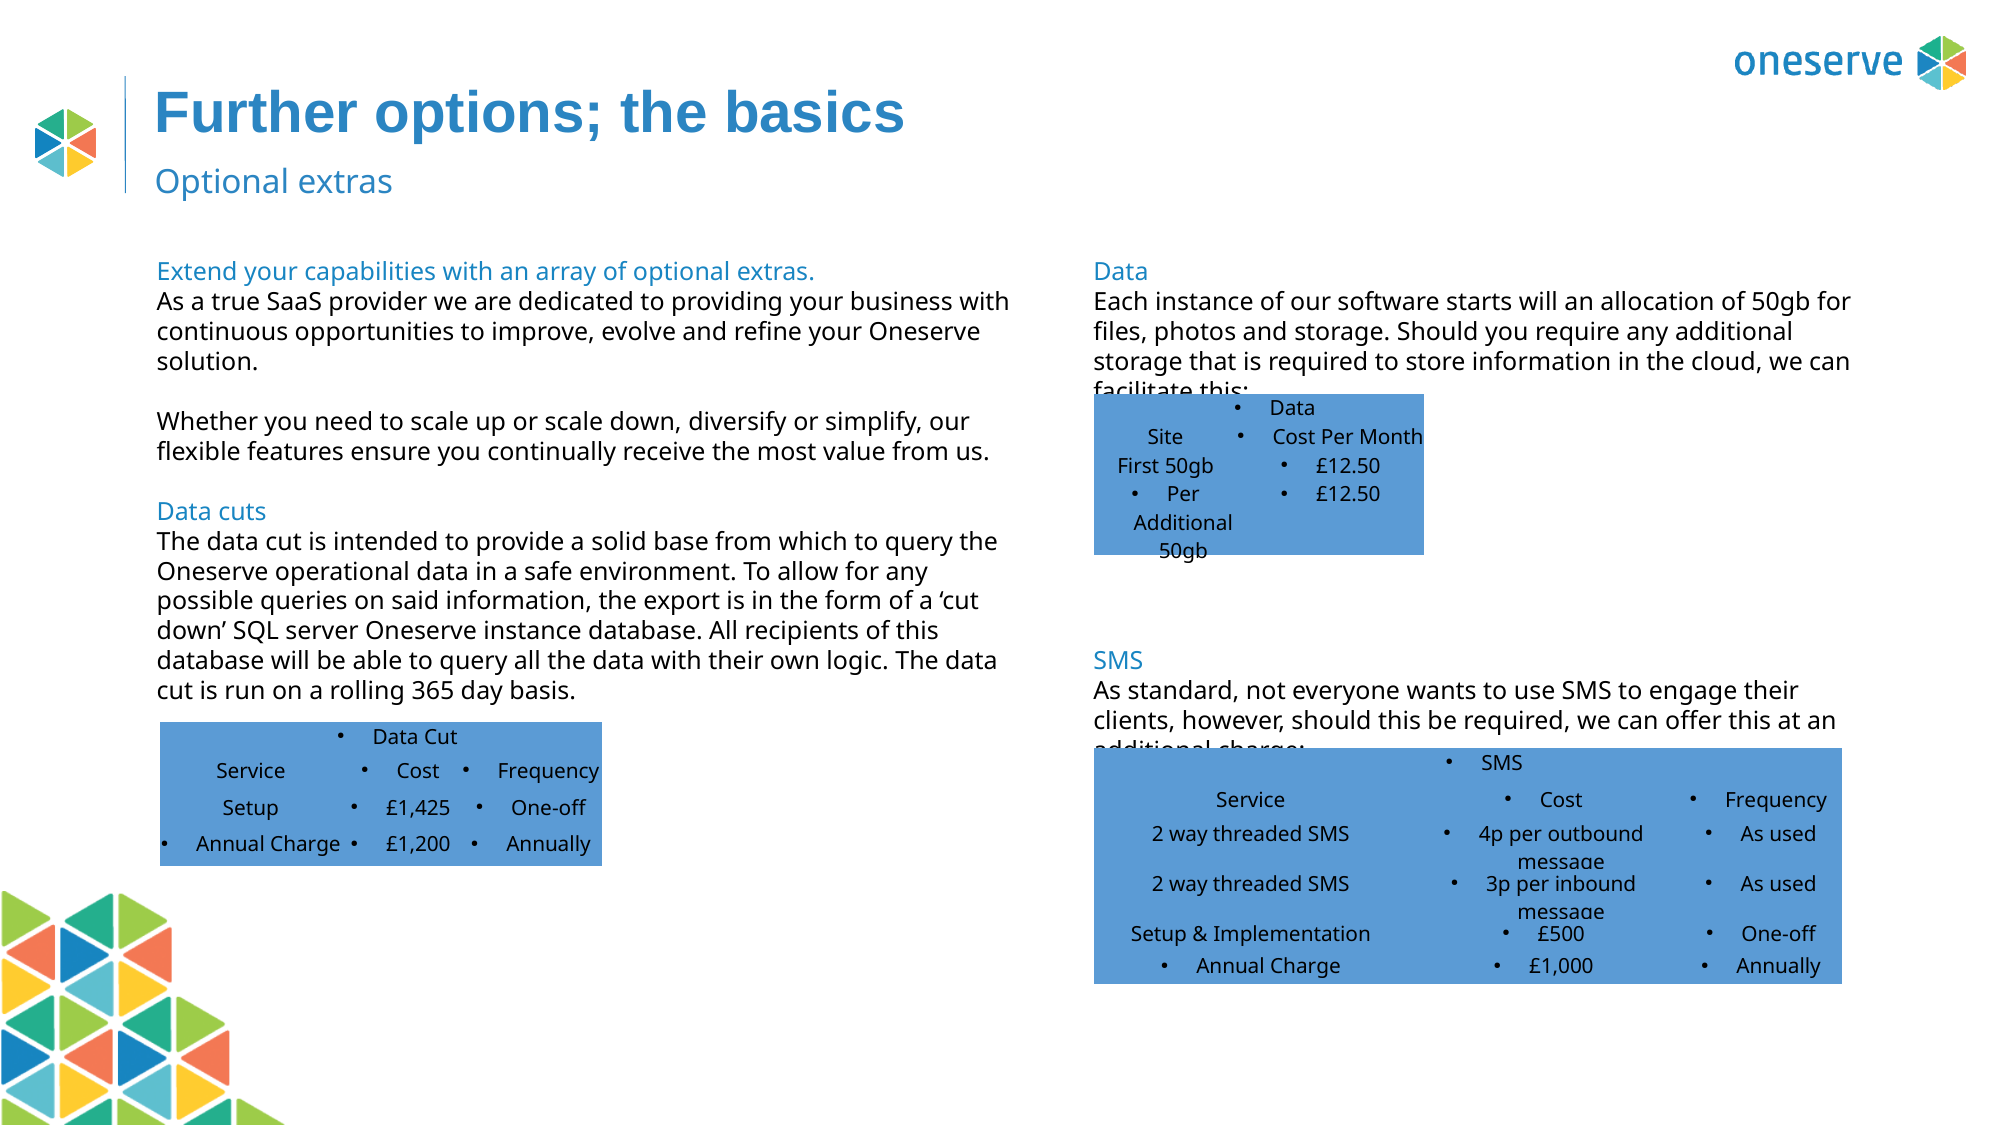

Further options; the basics
Optional extras
Extend your capabilities with an array of optional extras.
As a true SaaS provider we are dedicated to providing your business with continuous opportunities to improve, evolve and refine your Oneserve solution.
Whether you need to scale up or scale down, diversify or simplify, our flexible features ensure you continually receive the most value from us.
Data cuts
The data cut is intended to provide a solid base from which to query the Oneserve operational data in a safe environment. To allow for any possible queries on said information, the export is in the form of a ‘cut down’ SQL server Oneserve instance database. All recipients of this database will be able to query all the data with their own logic. The data cut is run on a rolling 365 day basis.
Data
Each instance of our software starts will an allocation of 50gb for files, photos and storage. Should you require any additional storage that is required to store information in the cloud, we can facilitate this:
SMS
As standard, not everyone wants to use SMS to engage their clients, however, should this be required, we can offer this at an additional charge:
| Data | |
| --- | --- |
| Site | Cost Per Month |
| First 50gb | £12.50 |
| Per Additional 50gb | £12.50 |
| Data Cut | | |
| --- | --- | --- |
| Service | Cost | Frequency |
| Setup | £1,425 | One-off |
| Annual Charge | £1,200 | Annually |
| SMS | | |
| --- | --- | --- |
| Service | Cost | Frequency |
| 2 way threaded SMS | 4p per outbound message | As used |
| 2 way threaded SMS | 3p per inbound message | As used |
| Setup & Implementation | £500 | One-off |
| Annual Charge | £1,000 | Annually |